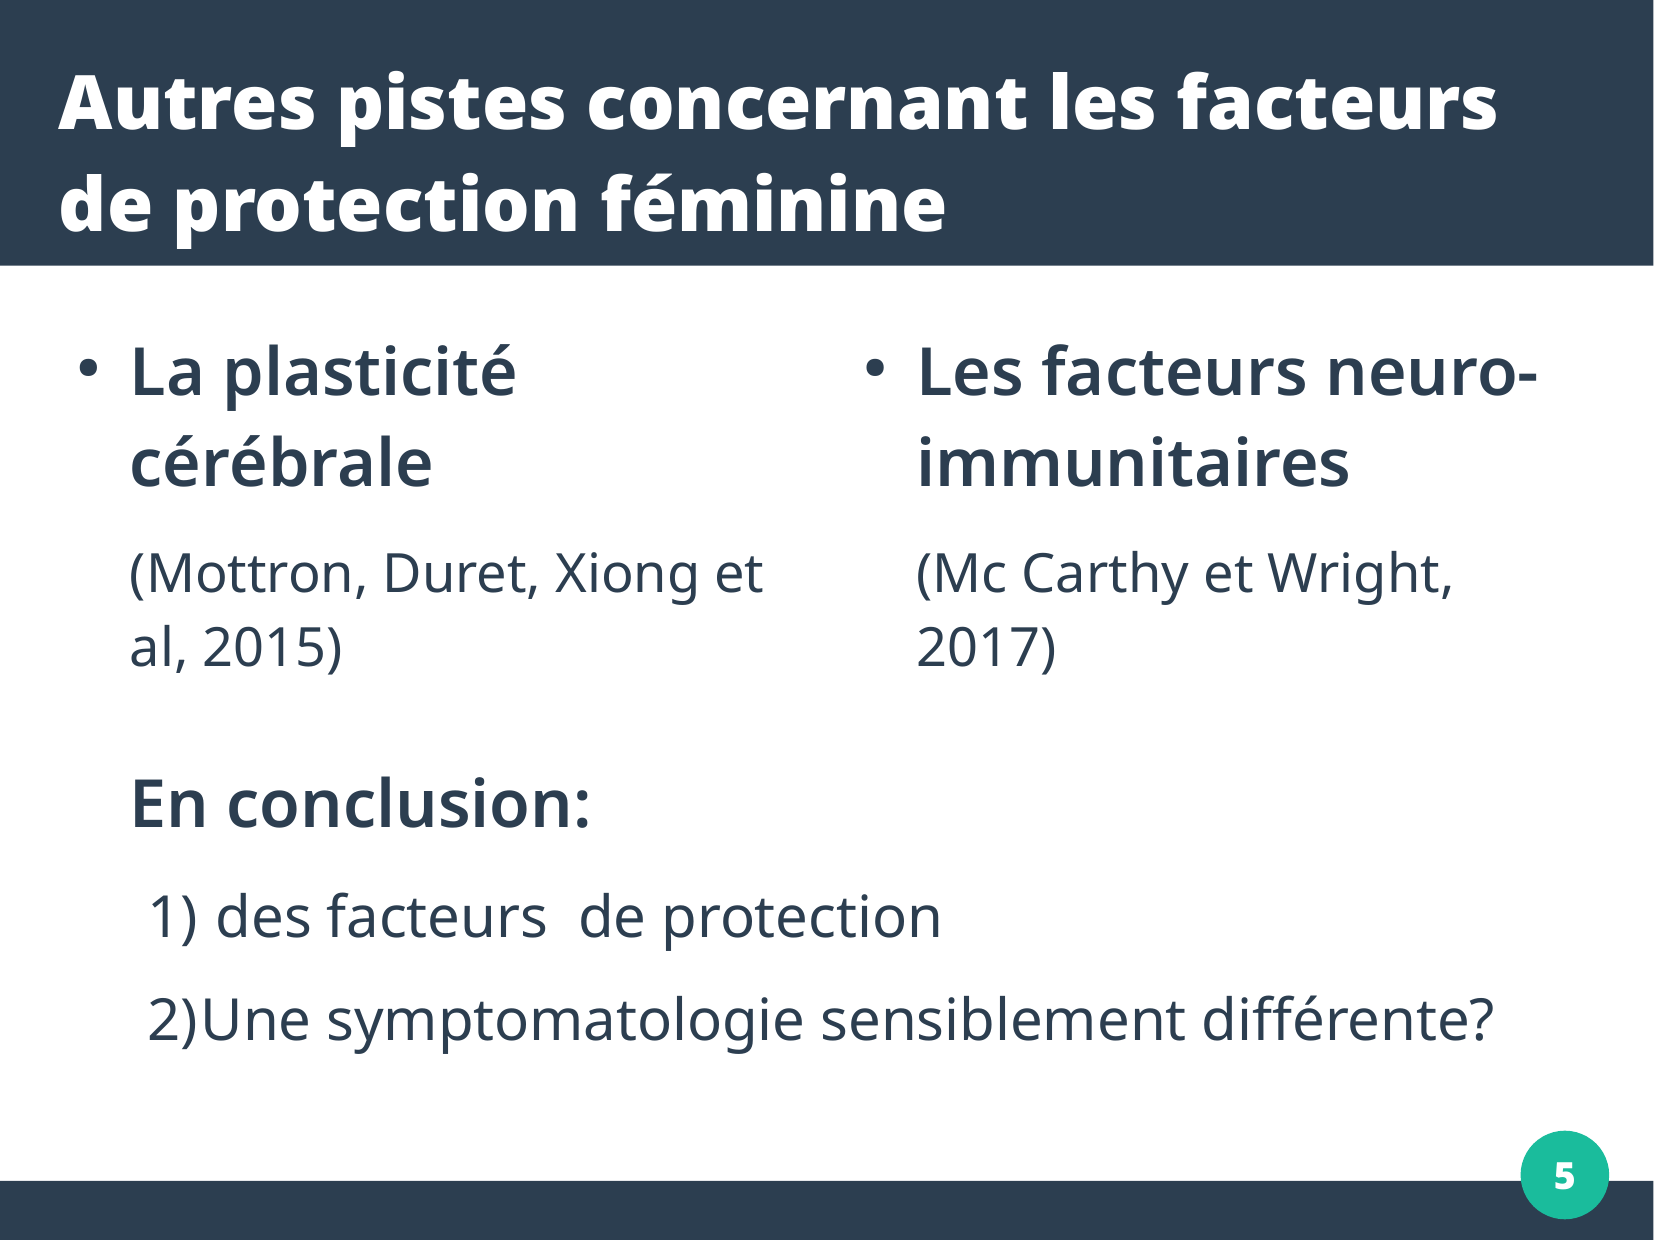

# Autres pistes concernant les facteurs de protection féminine
La plasticité cérébrale
(Mottron, Duret, Xiong et al, 2015)
Les facteurs neuro-immunitaires
(Mc Carthy et Wright, 2017)
En conclusion:
 des facteurs de protection
Une symptomatologie sensiblement différente?
5